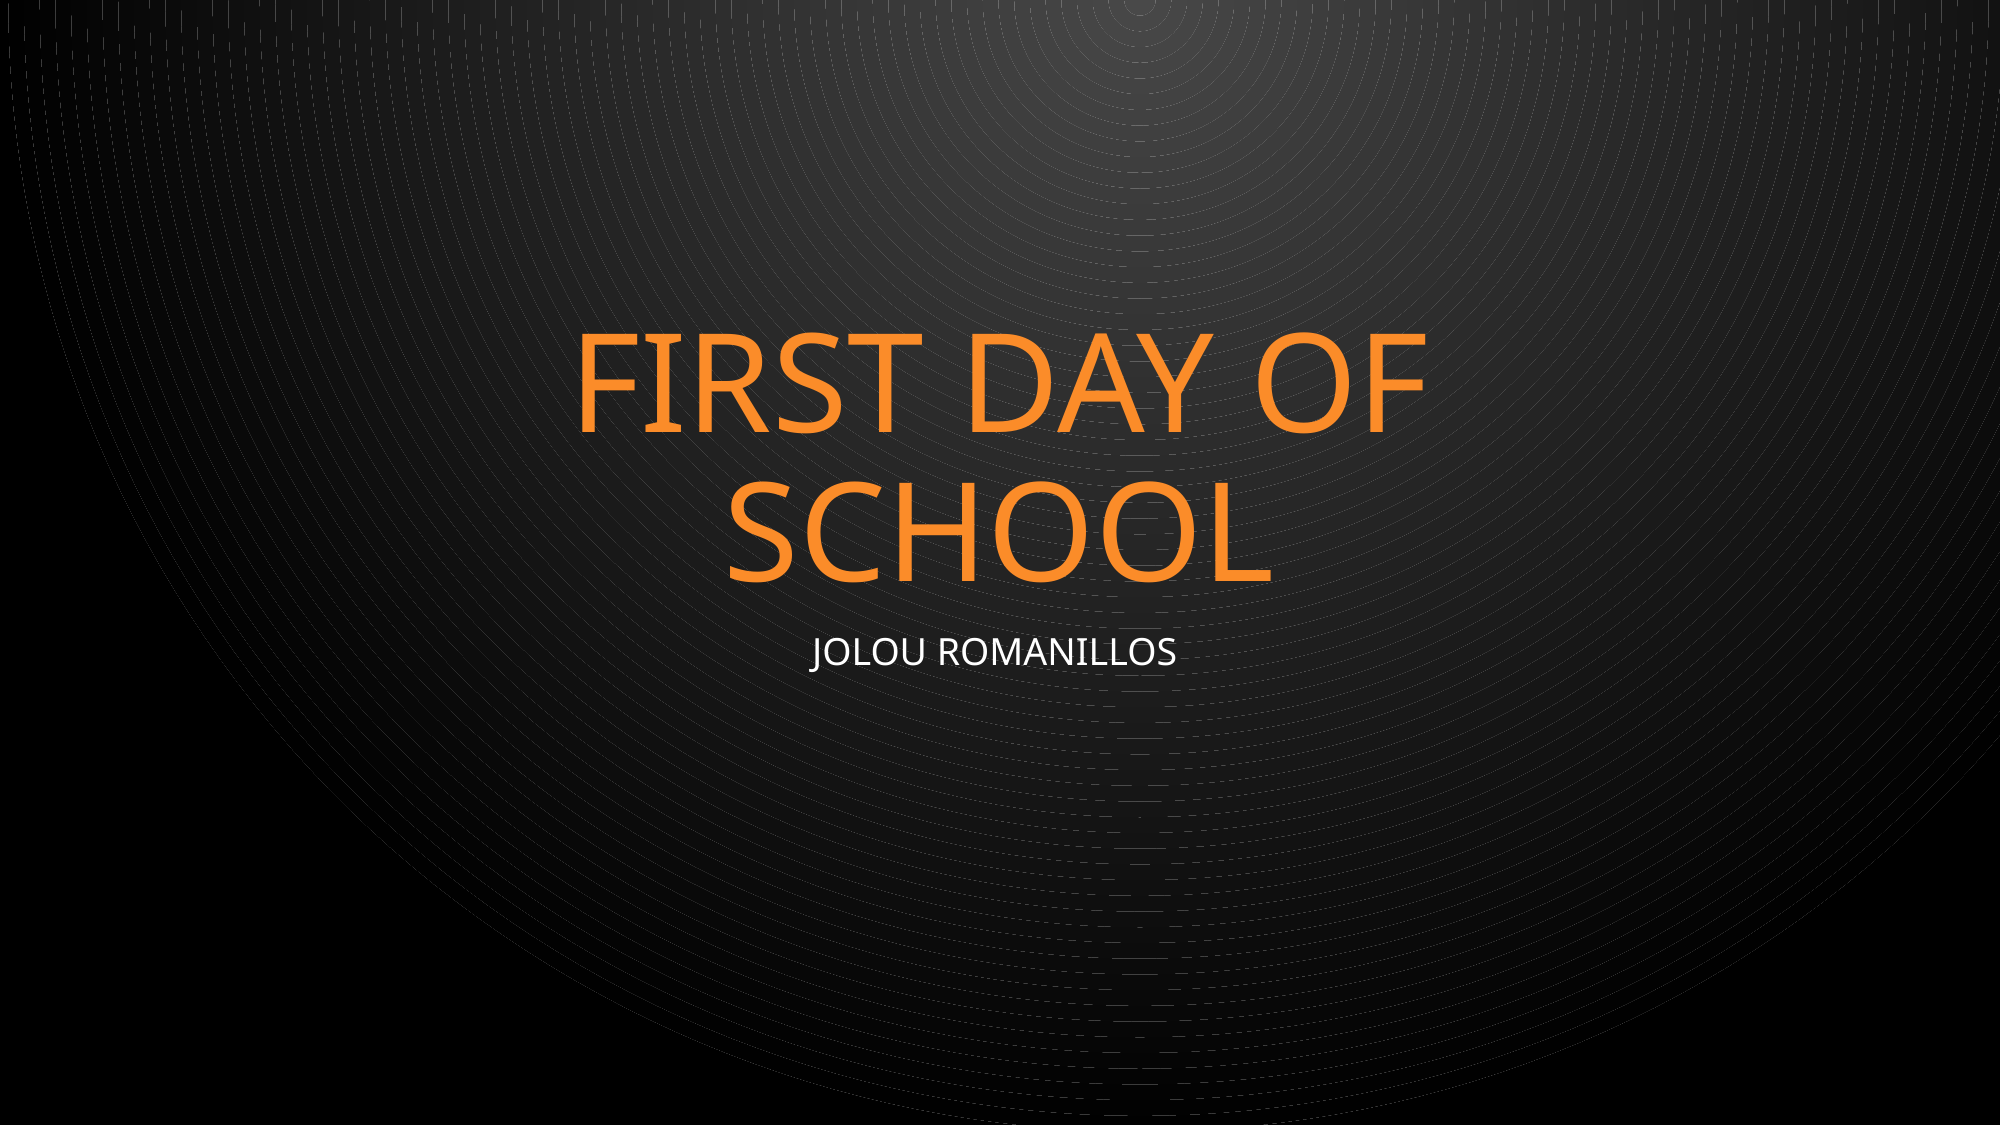

# First day of school
JOlou romanillos